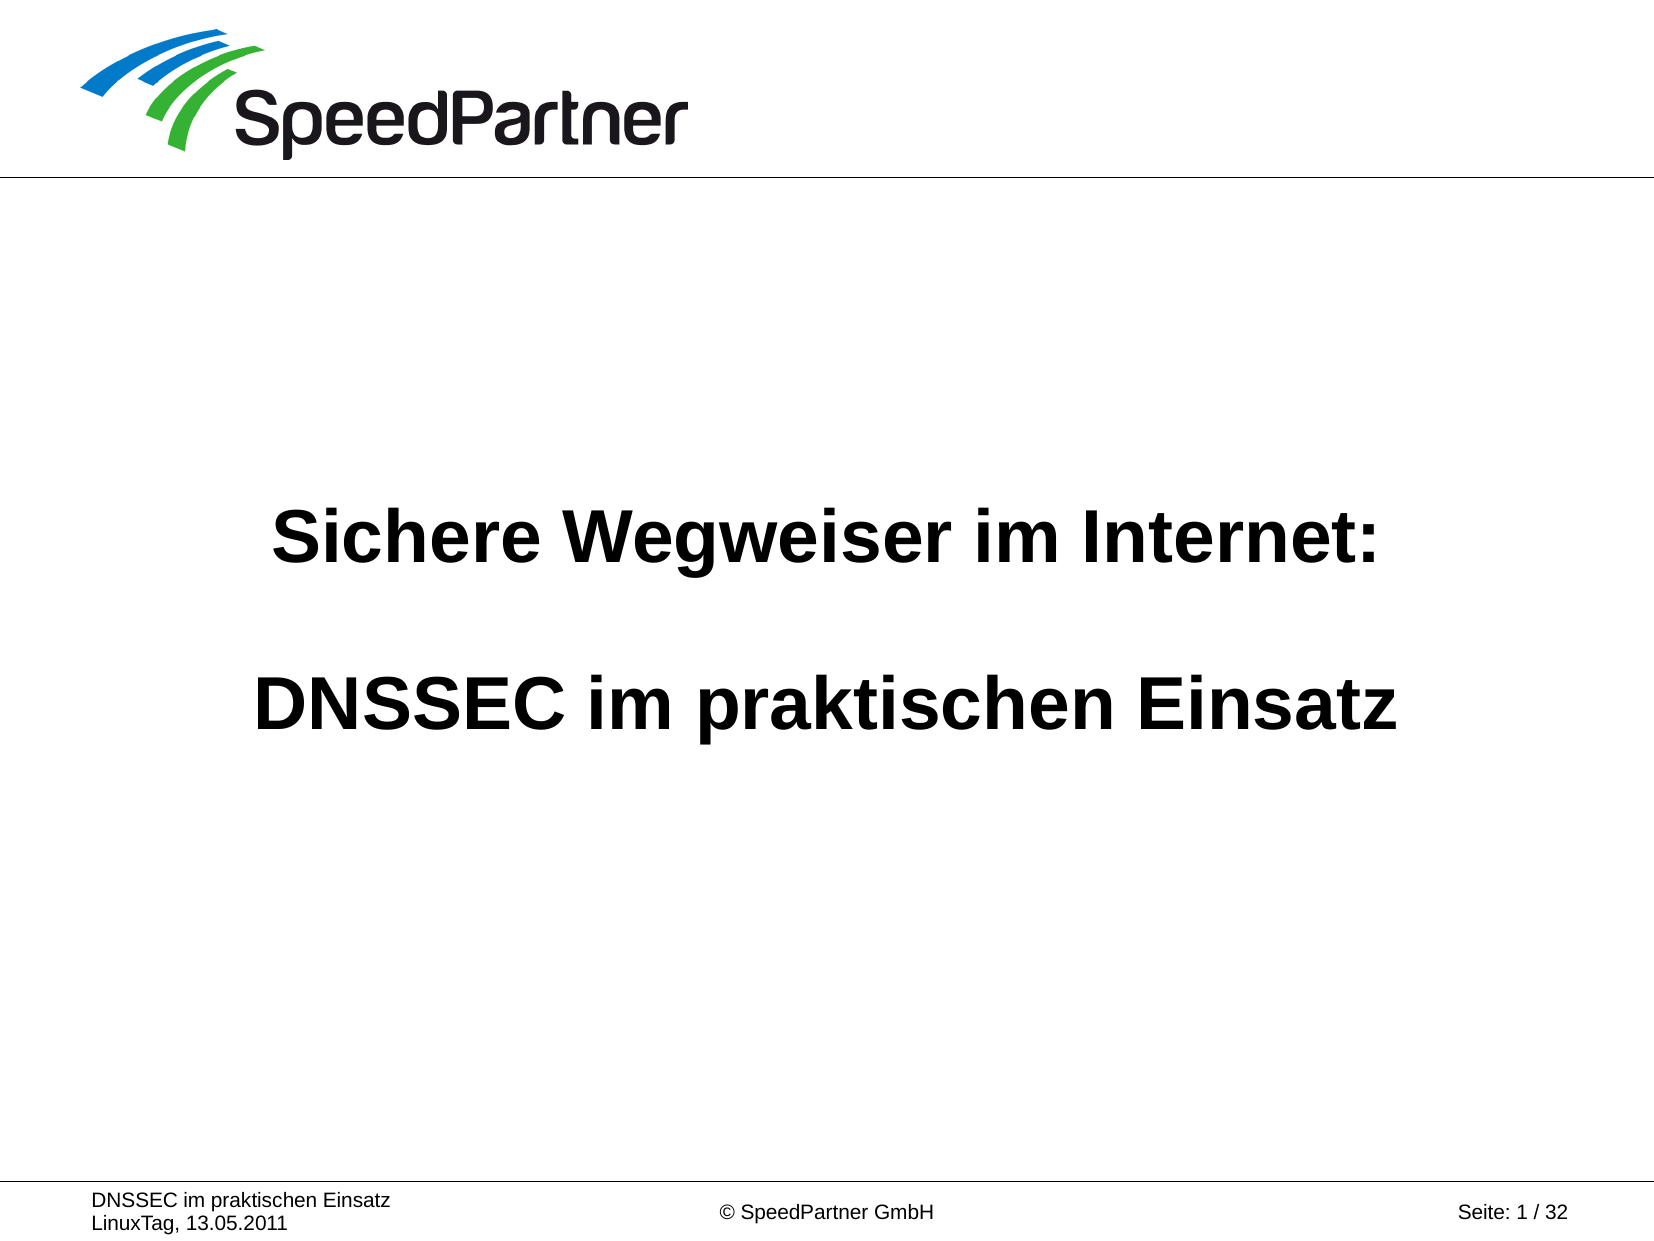

# Sichere Wegweiser im Internet: DNSSEC im praktischen Einsatz